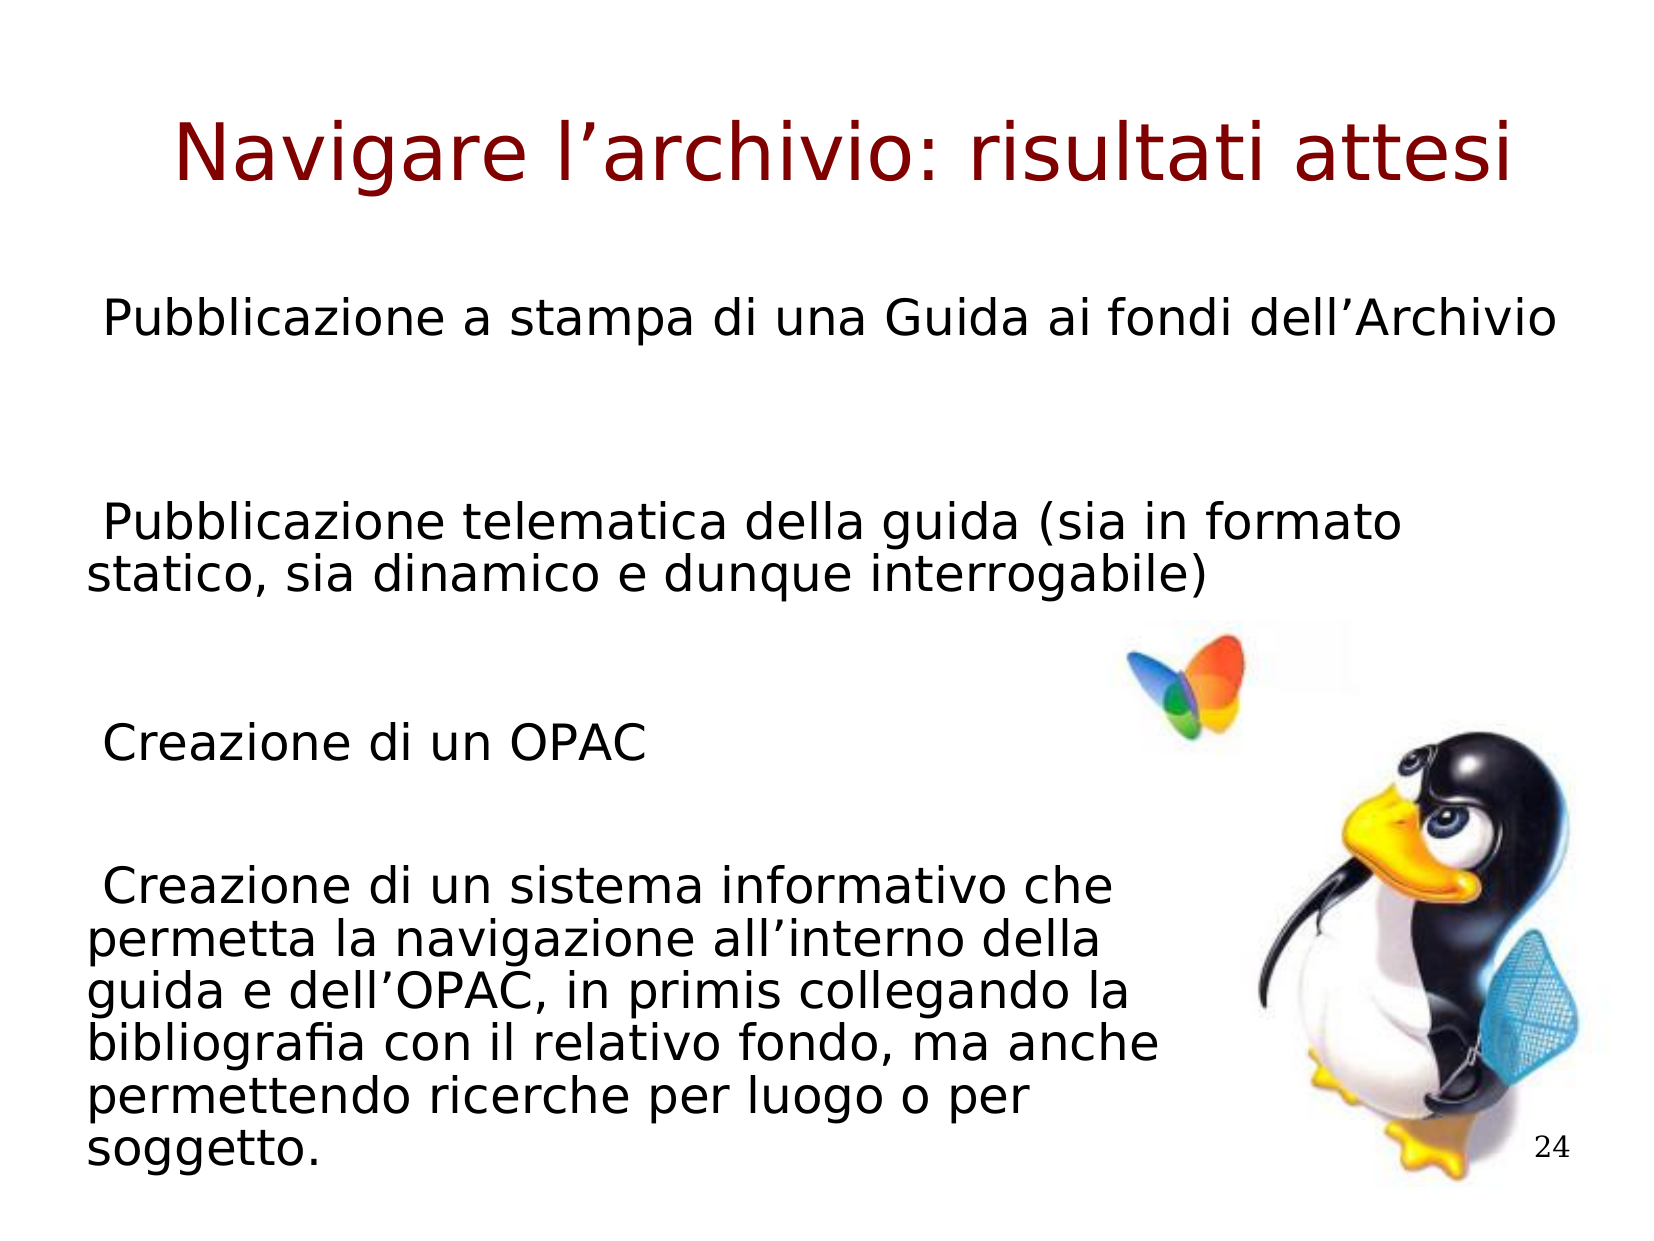

# Navigare l’archivio: risultati attesi
 Pubblicazione a stampa di una Guida ai fondi dell’Archivio
 Pubblicazione telematica della guida (sia in formato statico, sia dinamico e dunque interrogabile)
 Creazione di un OPAC
 Creazione di un sistema informativo che permetta la navigazione all’interno della guida e dell’OPAC, in primis collegando la bibliografia con il relativo fondo, ma anche permettendo ricerche per luogo o per soggetto.
24